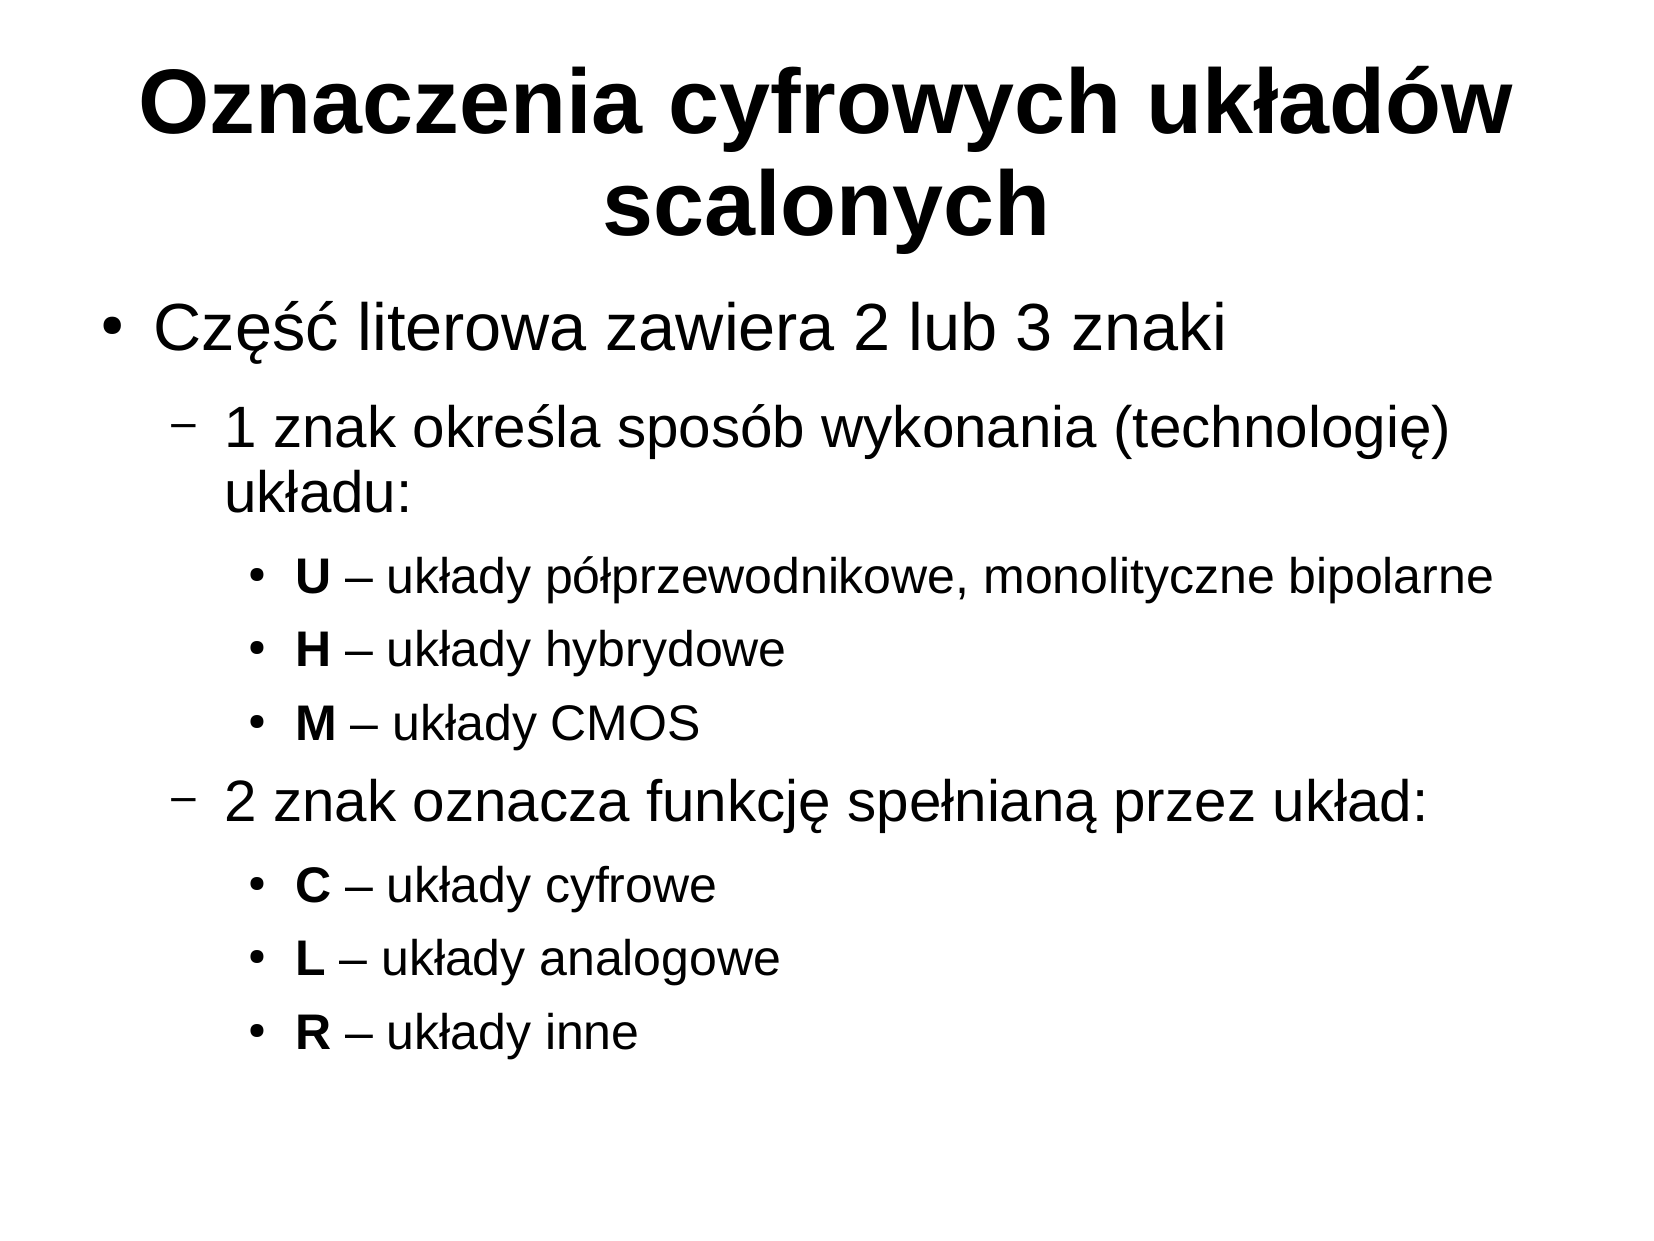

# Oznaczenia cyfrowych układów scalonych
Część literowa zawiera 2 lub 3 znaki
1 znak określa sposób wykonania (technologię) układu:
U – układy półprzewodnikowe, monolityczne bipolarne
H – układy hybrydowe
M – układy CMOS
2 znak oznacza funkcję spełnianą przez układ:
C – układy cyfrowe
L – układy analogowe
R – układy inne